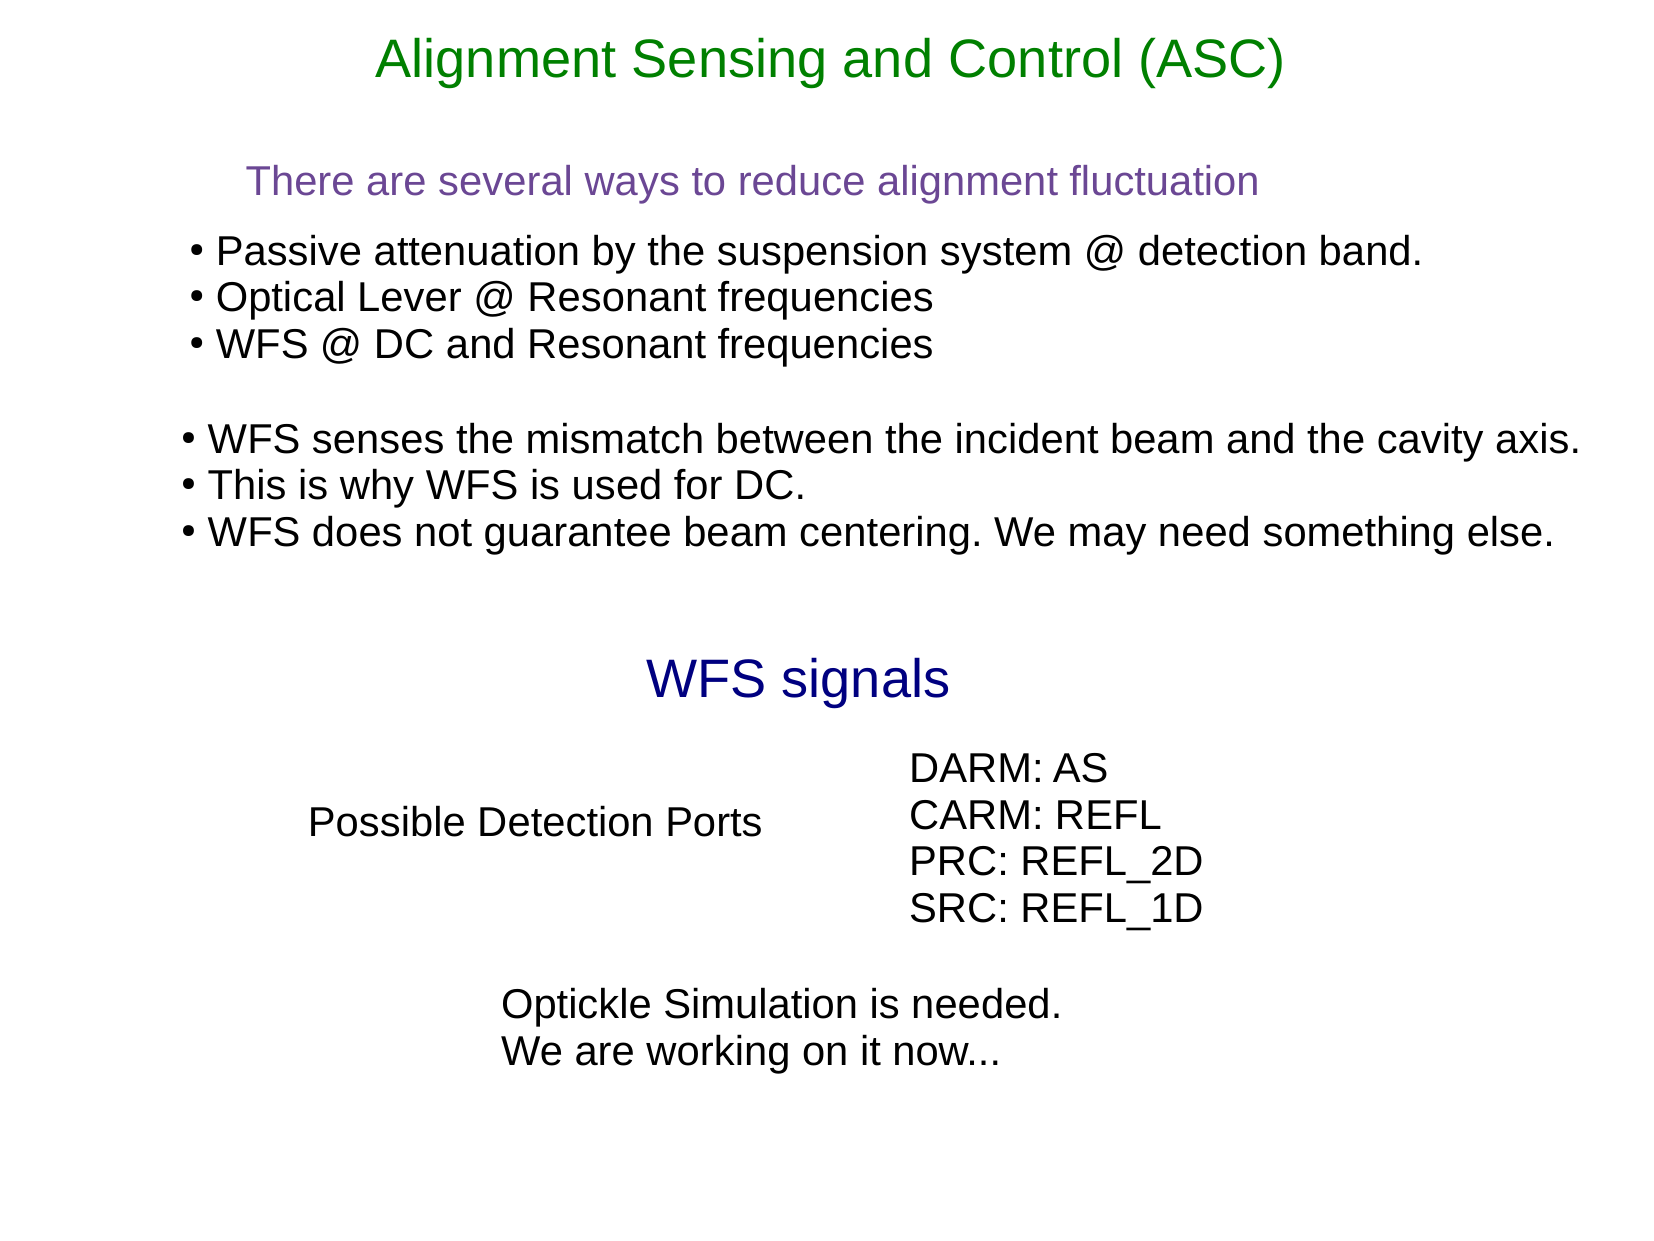

Alignment Sensing and Control (ASC)
There are several ways to reduce alignment fluctuation
 Passive attenuation by the suspension system @ detection band.
 Optical Lever @ Resonant frequencies
 WFS @ DC and Resonant frequencies
 WFS senses the mismatch between the incident beam and the cavity axis.
 This is why WFS is used for DC.
 WFS does not guarantee beam centering. We may need something else.
WFS signals
DARM: AS
CARM: REFL
PRC: REFL_2D
SRC: REFL_1D
Possible Detection Ports
Optickle Simulation is needed.
We are working on it now...